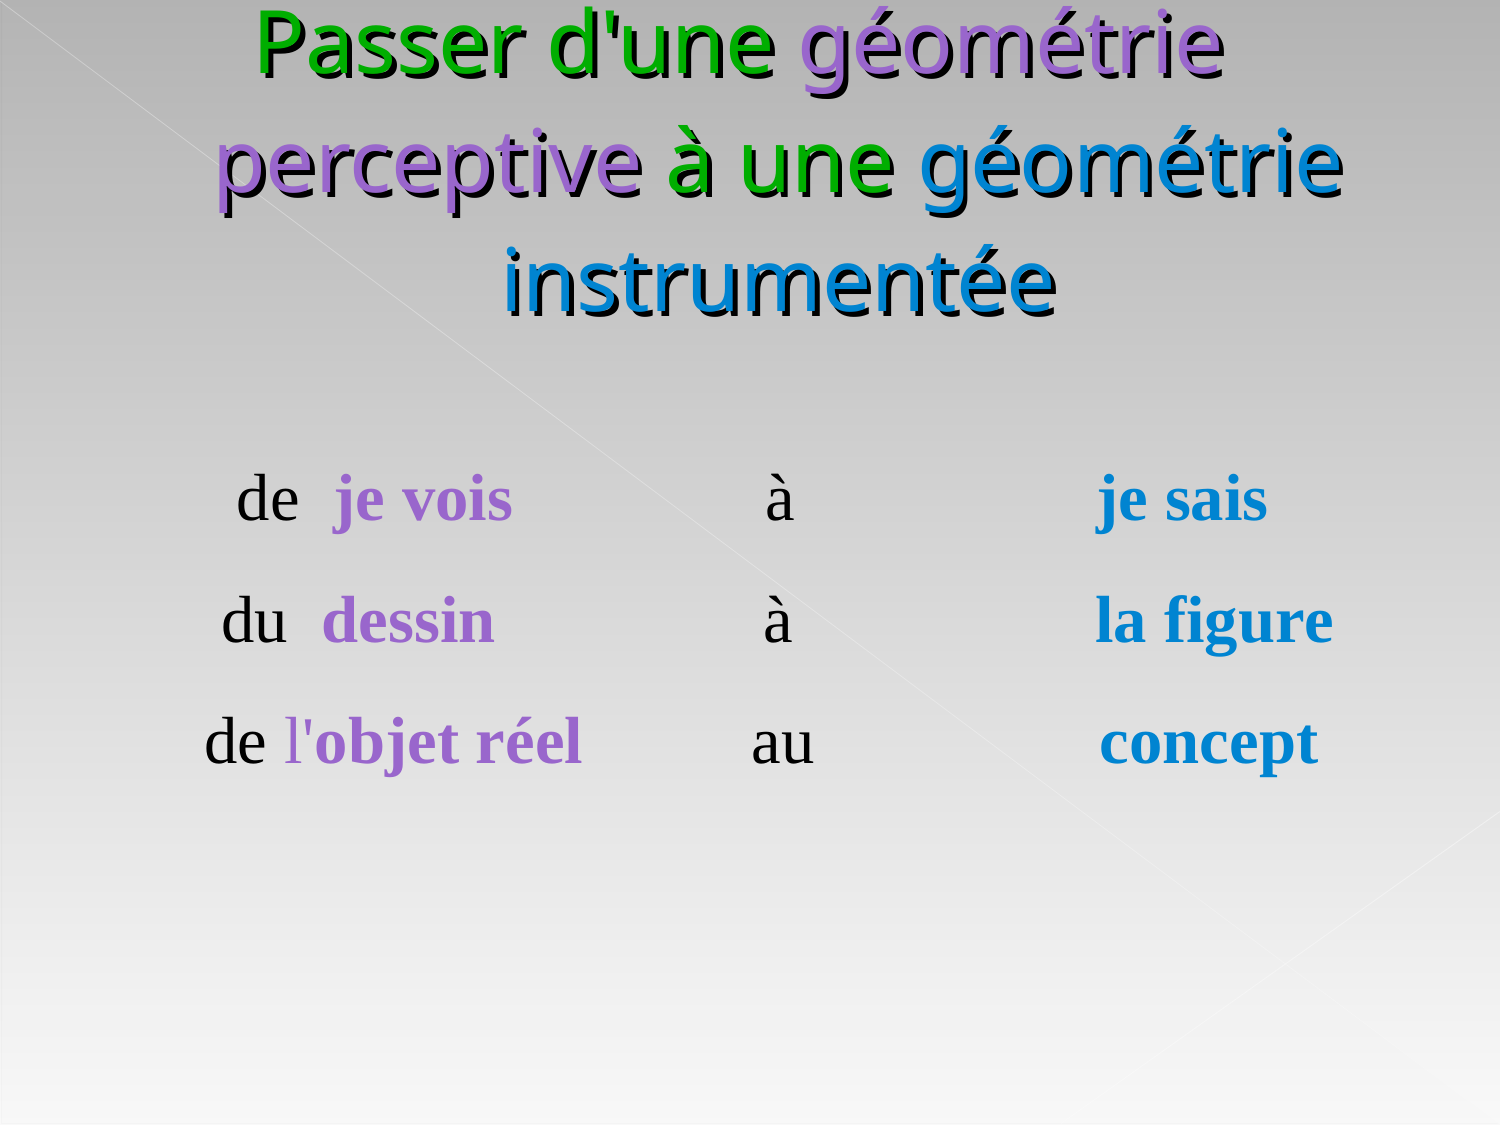

# Passer d'une géométrie perceptive à une géométrie instrumentée
de je vois à je sais
 du dessin à la figure
 de l'objet réel au concept